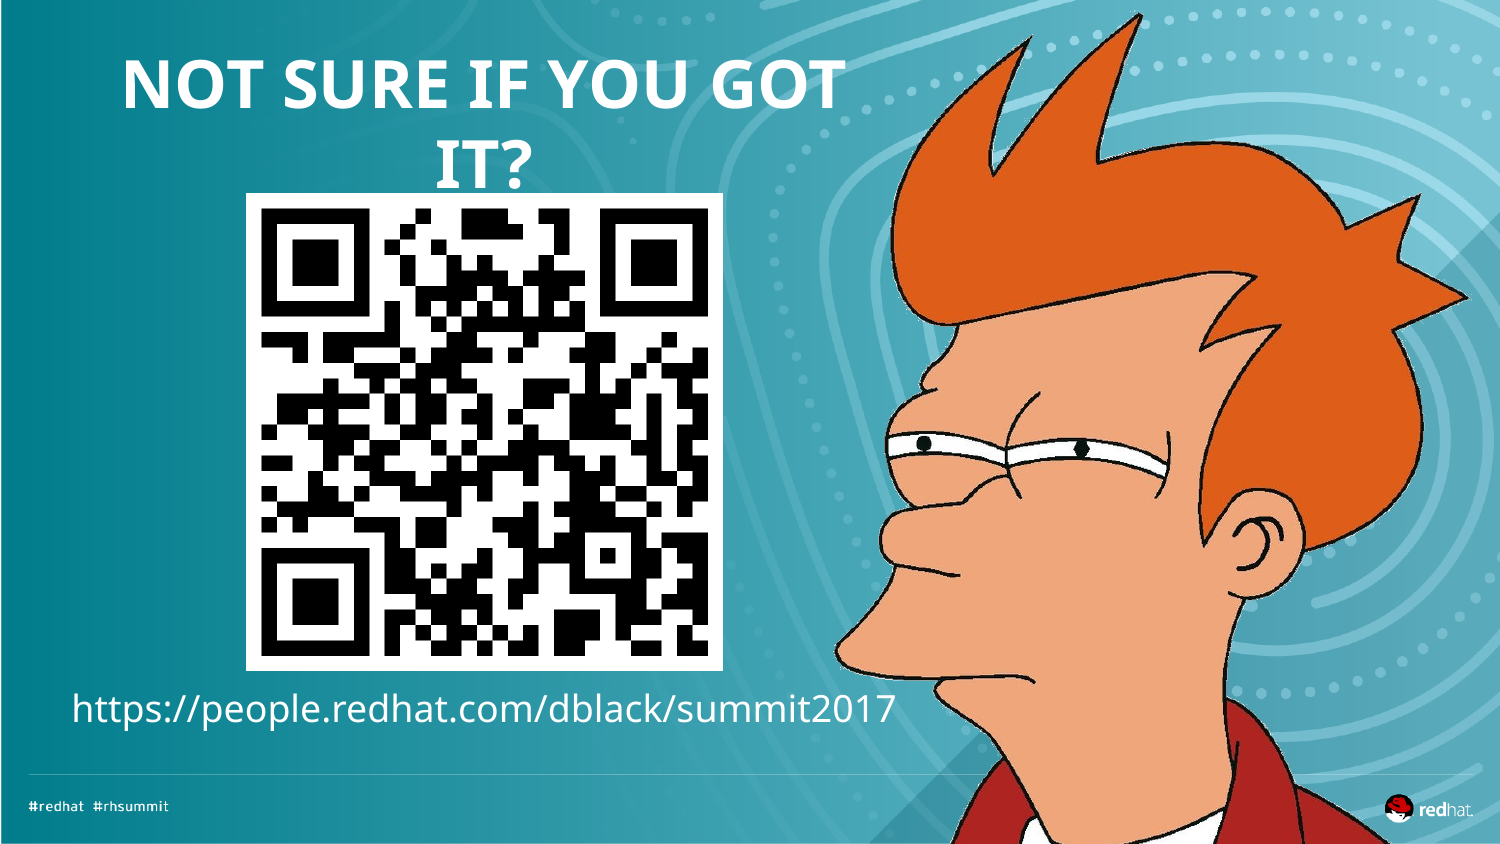

NOT SURE IF YOU GOT IT?
https://people.redhat.com/dblack/summit2017